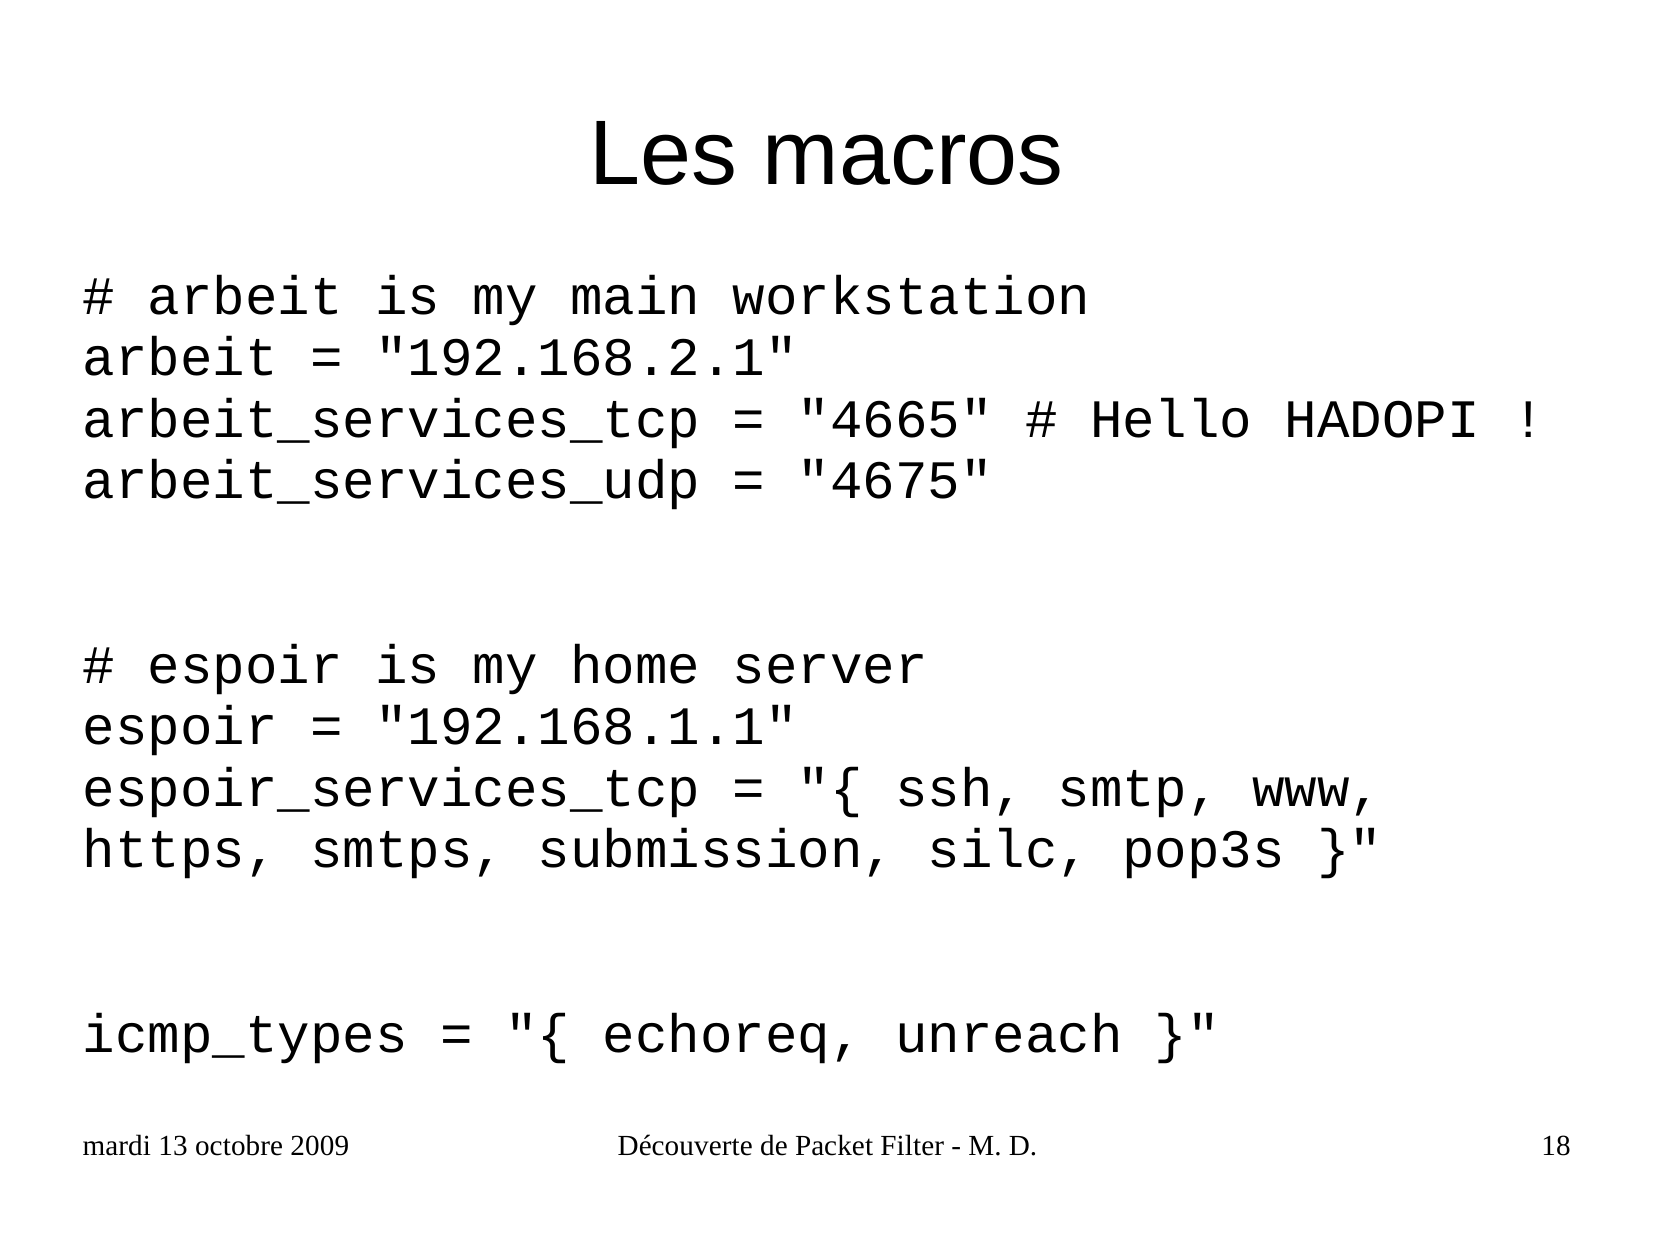

# Les macros
# arbeit is my main workstation
arbeit = "192.168.2.1"
arbeit_services_tcp = "4665" # Hello HADOPI !
arbeit_services_udp = "4675"
# espoir is my home server
espoir = "192.168.1.1"
espoir_services_tcp = "{ ssh, smtp, www, https, smtps, submission, silc, pop3s }"
icmp_types = "{ echoreq, unreach }"
mardi 13 octobre 2009
Découverte de Packet Filter - M. D.
18